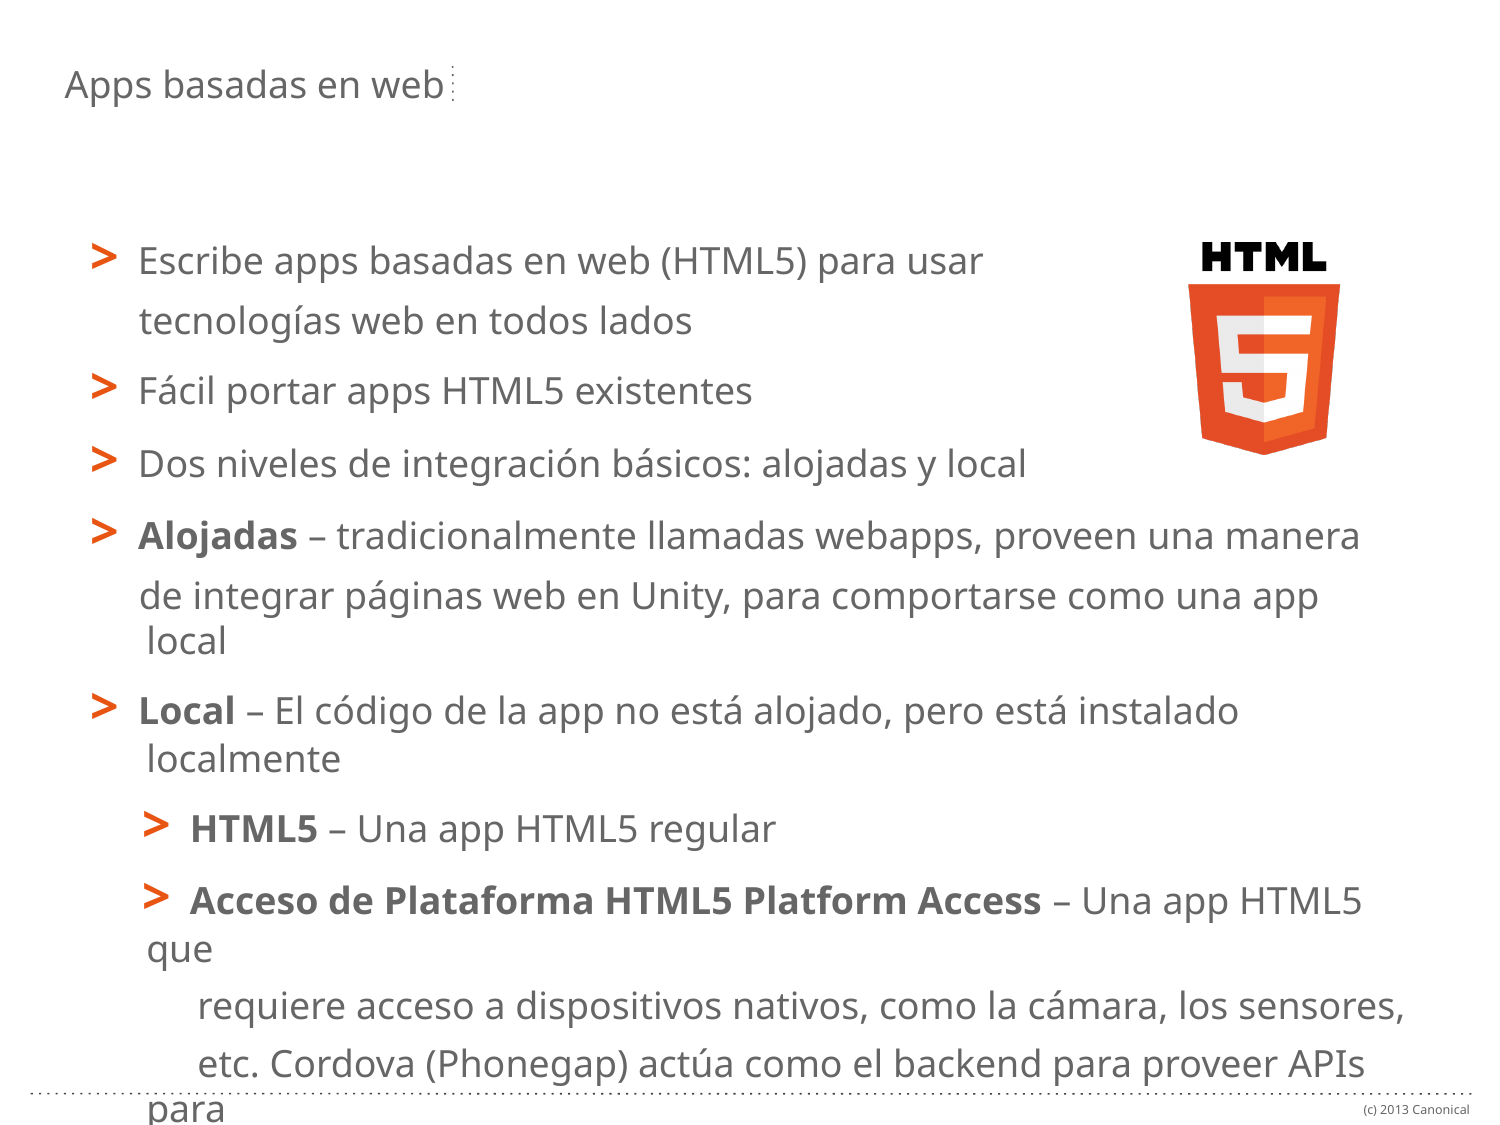

Apps basadas en web
# > Escribe apps basadas en web (HTML5) para usar
 tecnologías web en todos lados
> Fácil portar apps HTML5 existentes
> Dos niveles de integración básicos: alojadas y local
> Alojadas – tradicionalmente llamadas webapps, proveen una manera
 de integrar páginas web en Unity, para comportarse como una app local
> Local – El código de la app no está alojado, pero está instalado localmente
 > HTML5 – Una app HTML5 regular
 > Acceso de Plataforma HTML5 Platform Access – Una app HTML5 que
 requiere acceso a dispositivos nativos, como la cámara, los sensores,
 etc. Cordova (Phonegap) actúa como el backend para proveer APIs para
 acceder a esos dispositivos
(c) 2013 Canonical